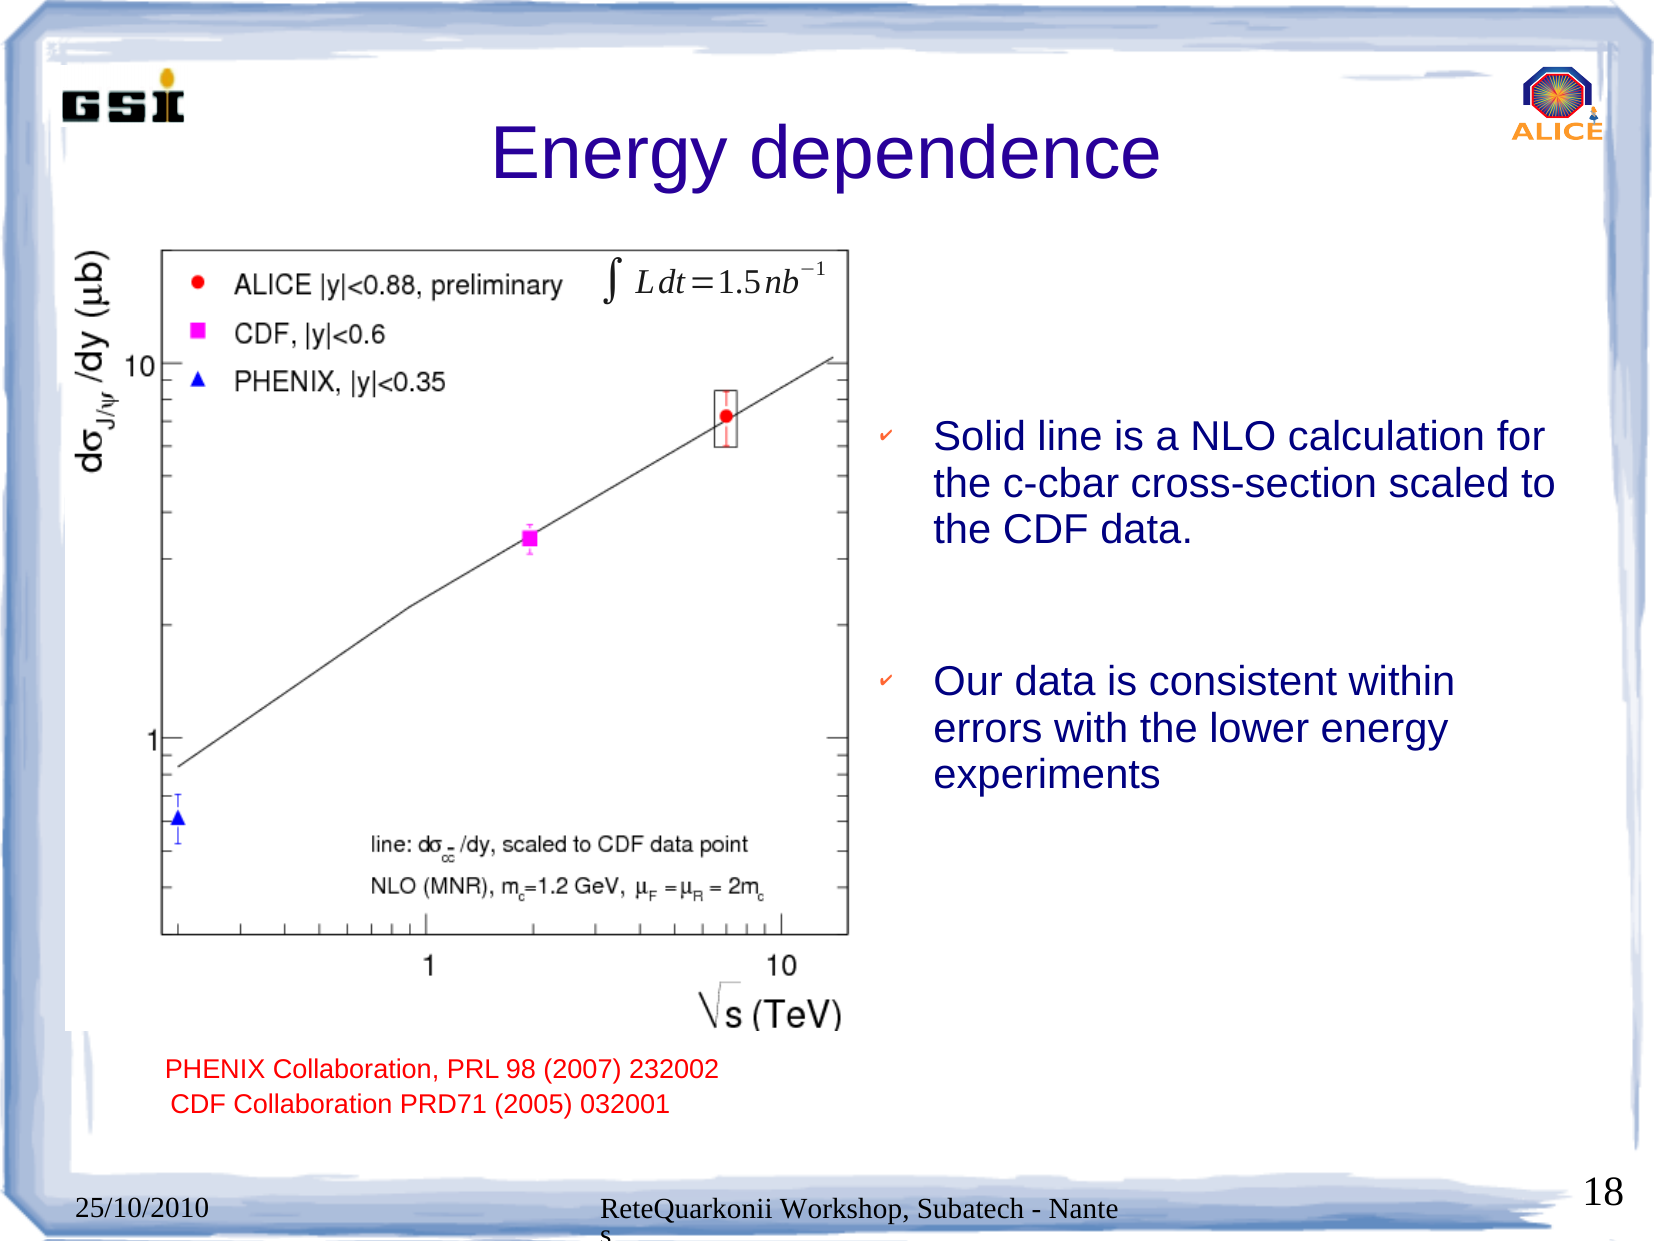

# Energy dependence
Solid line is a NLO calculation for the c-cbar cross-section scaled to the CDF data.
Our data is consistent within errors with the lower energy experiments
PHENIX Collaboration, PRL 98 (2007) 232002
CDF Collaboration PRD71 (2005) 032001
18
25/10/2010
ReteQuarkonii Workshop, Subatech - Nantes